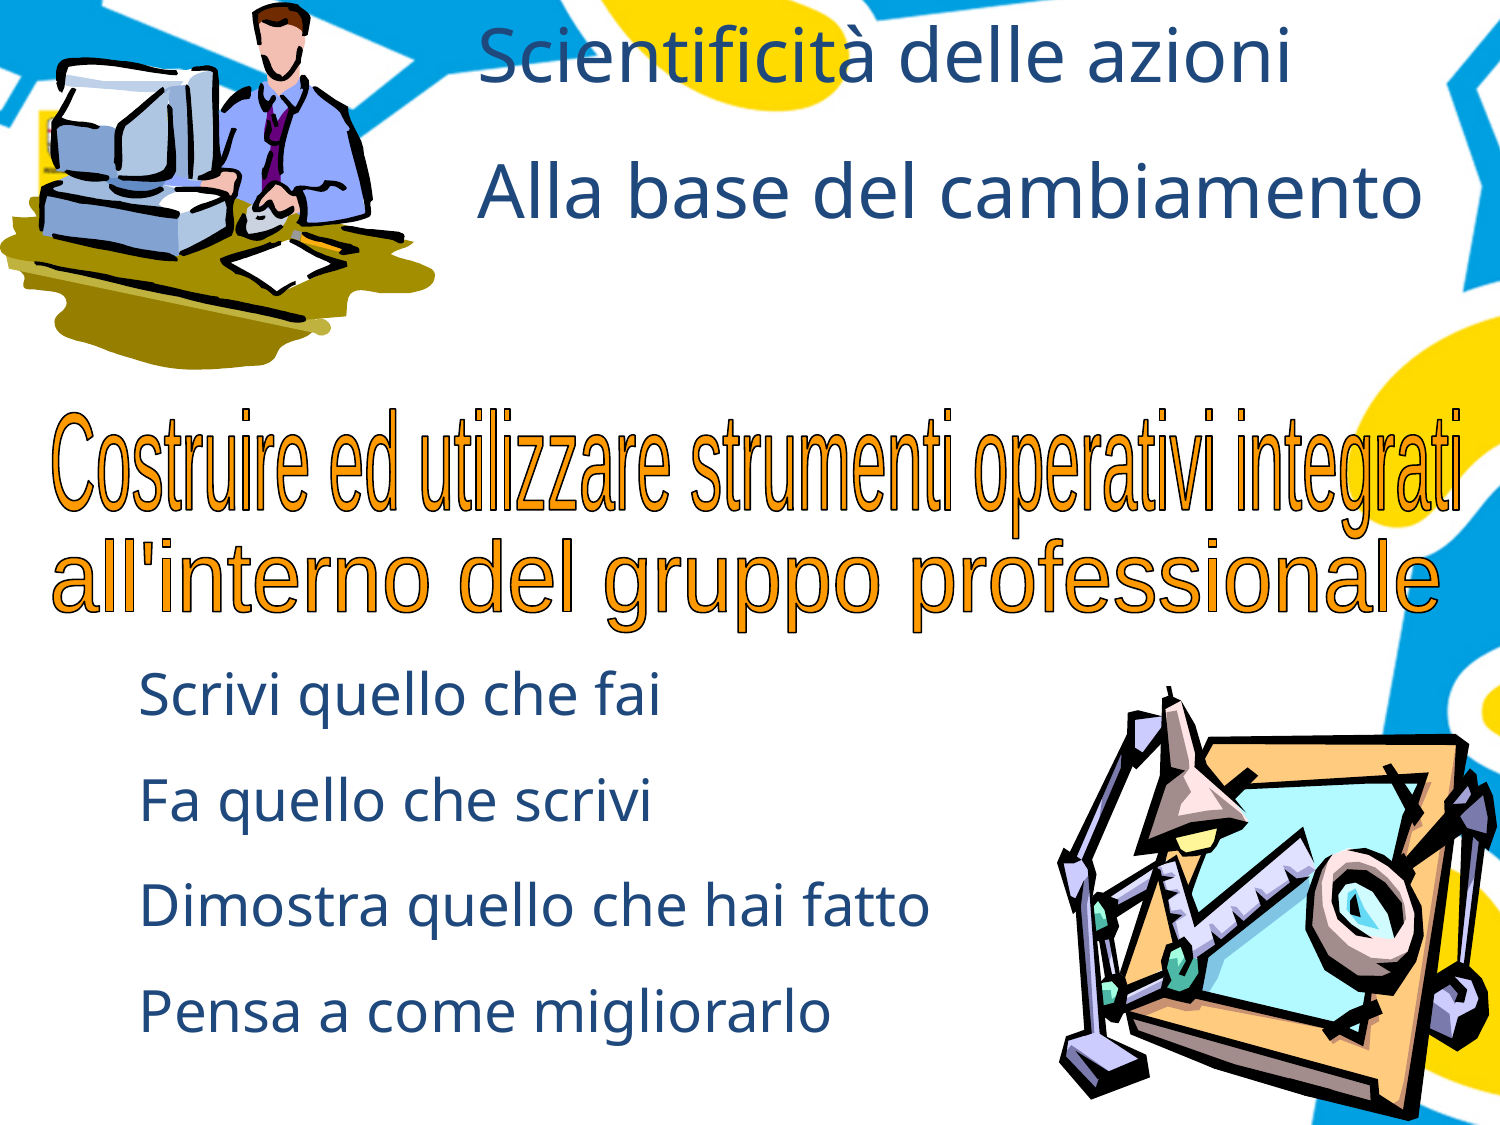

Scientificità delle azioni
Alla base del cambiamento
Costruire ed utilizzare strumenti operativi integrati
all'interno del gruppo professionale
Scrivi quello che fai
Fa quello che scrivi
Dimostra quello che hai fatto
Pensa a come migliorarlo